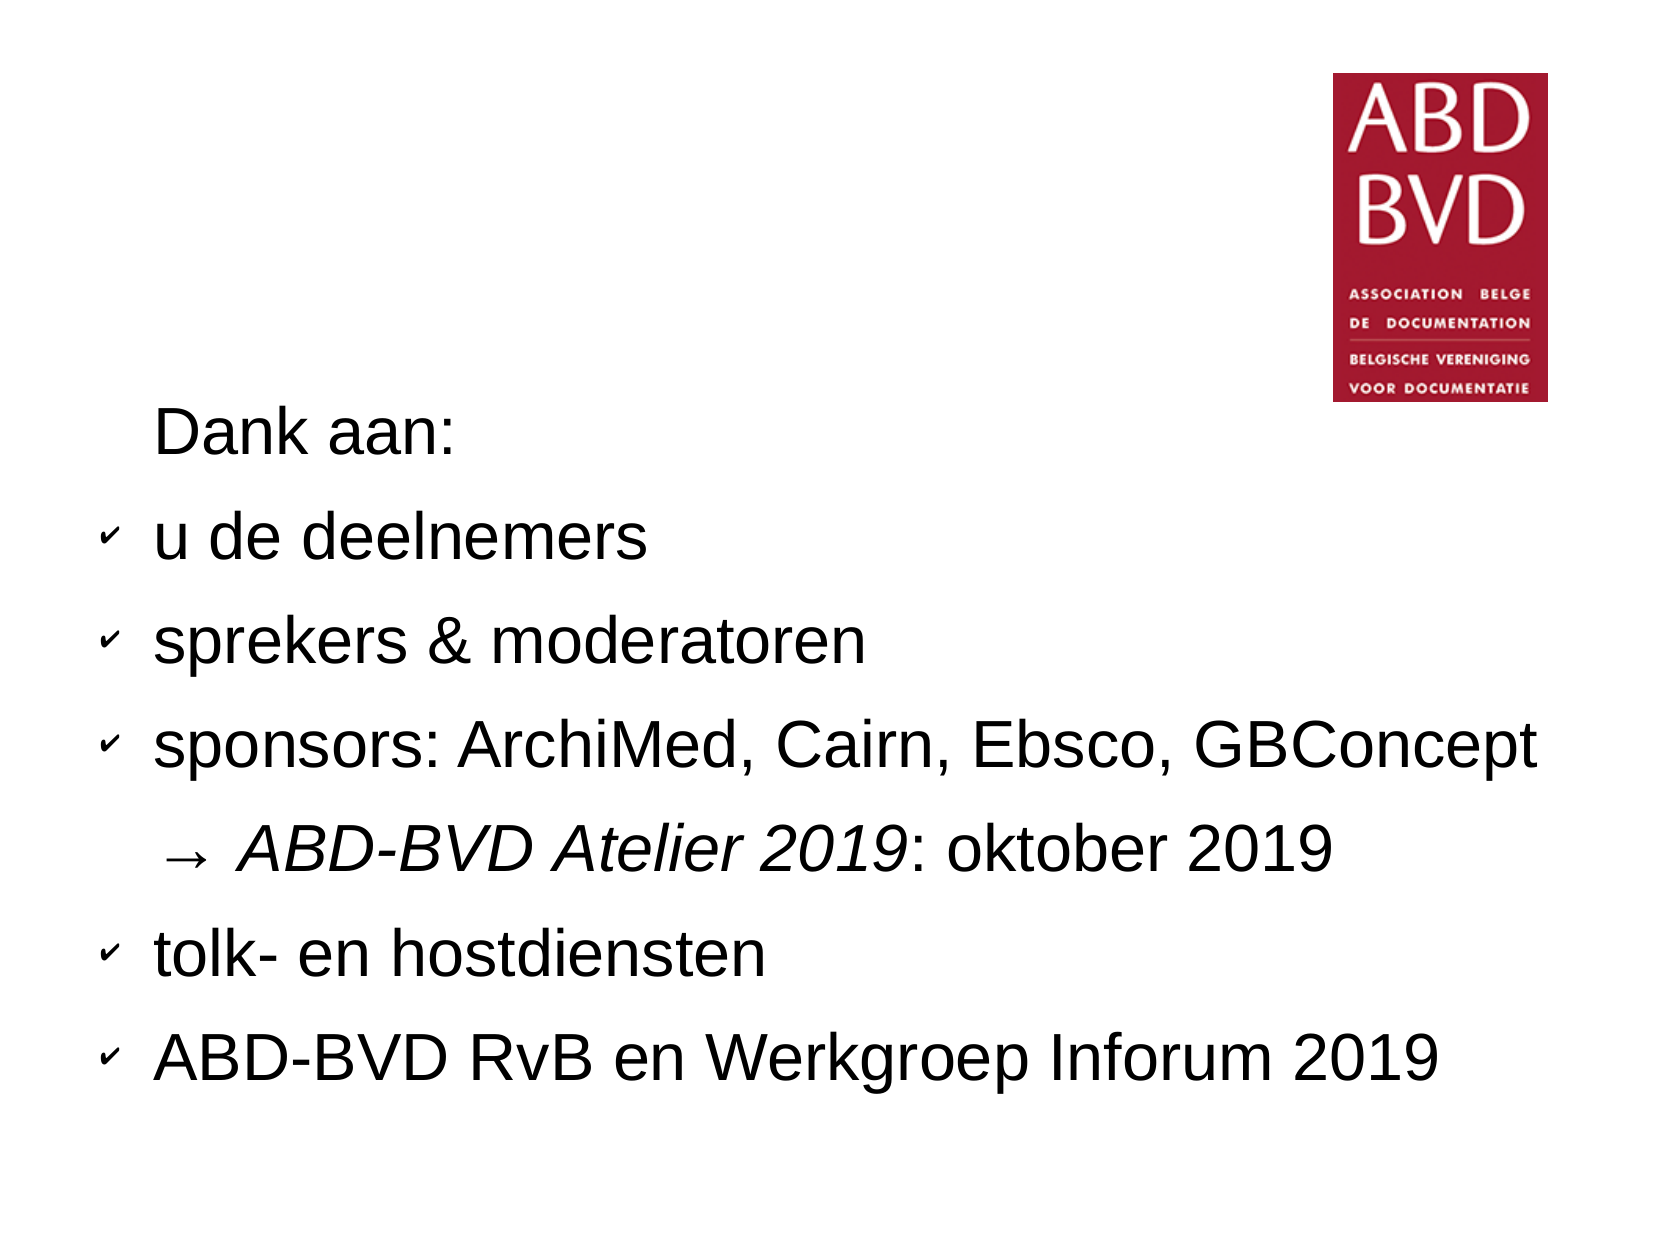

#
Dank aan:
u de deelnemers
sprekers & moderatoren
sponsors: ArchiMed, Cairn, Ebsco, GBConcept
→ ABD-BVD Atelier 2019: oktober 2019
tolk- en hostdiensten
ABD-BVD RvB en Werkgroep Inforum 2019